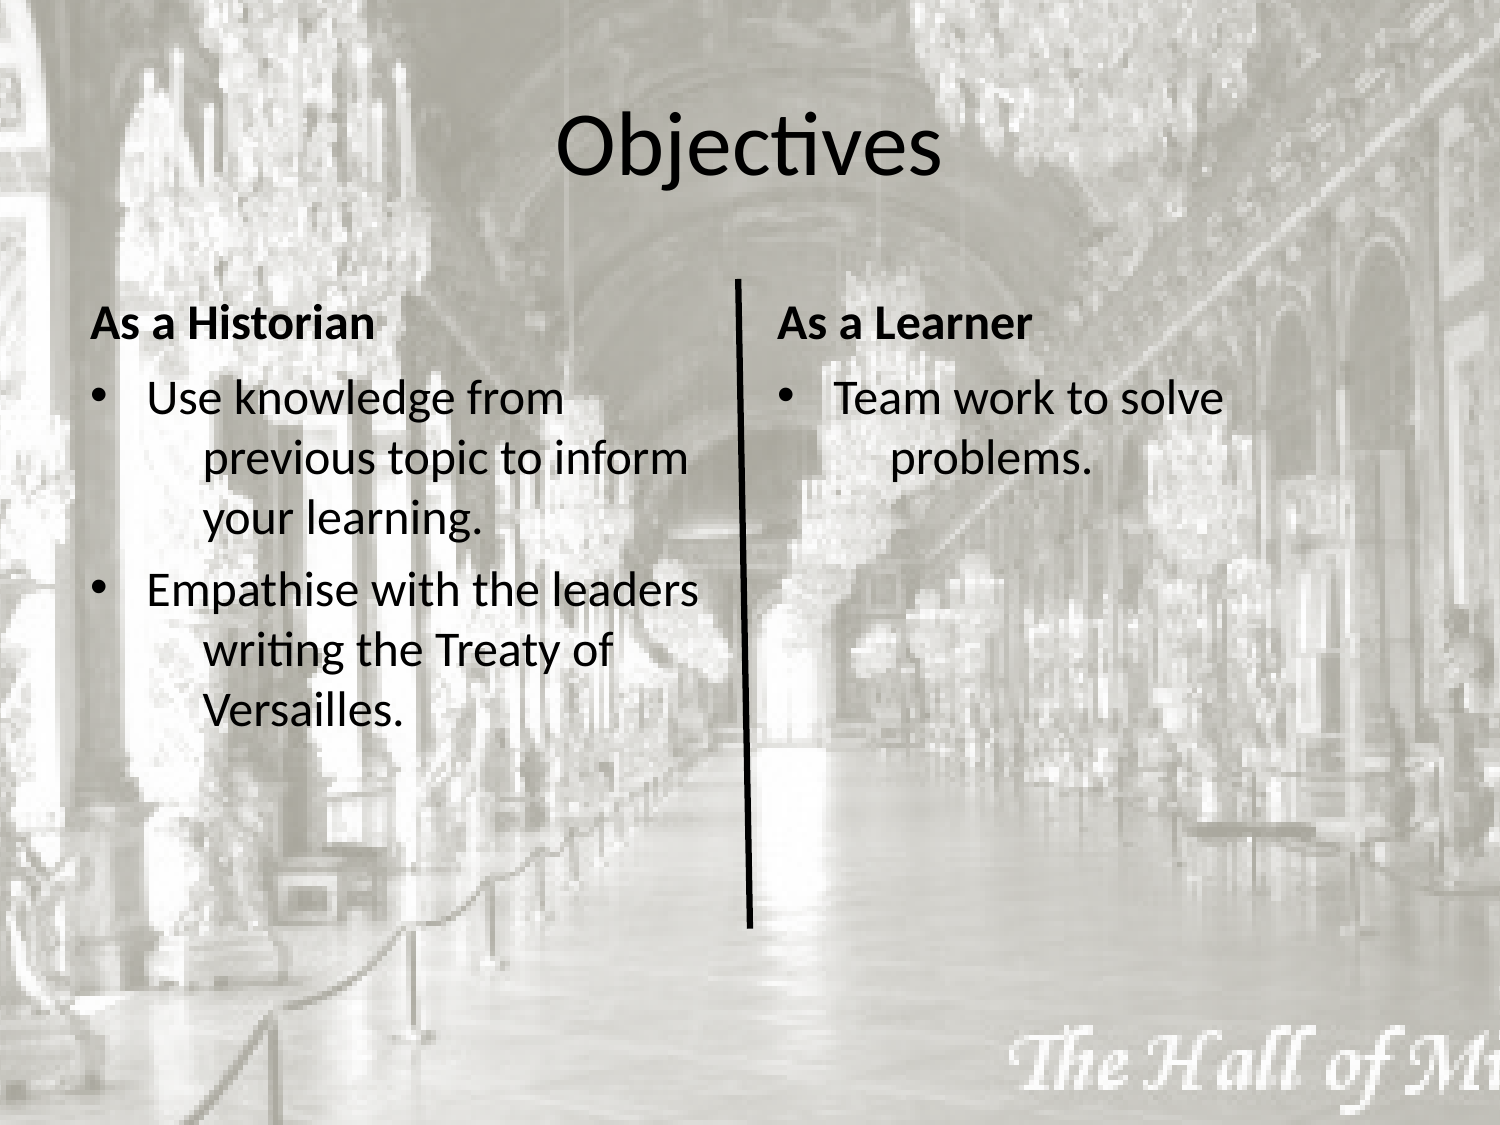

# Objectives
As a Historian
As a Learner
Use knowledge from previous topic to inform your learning.
Empathise with the leaders writing the Treaty of Versailles.
Team work to solve problems.